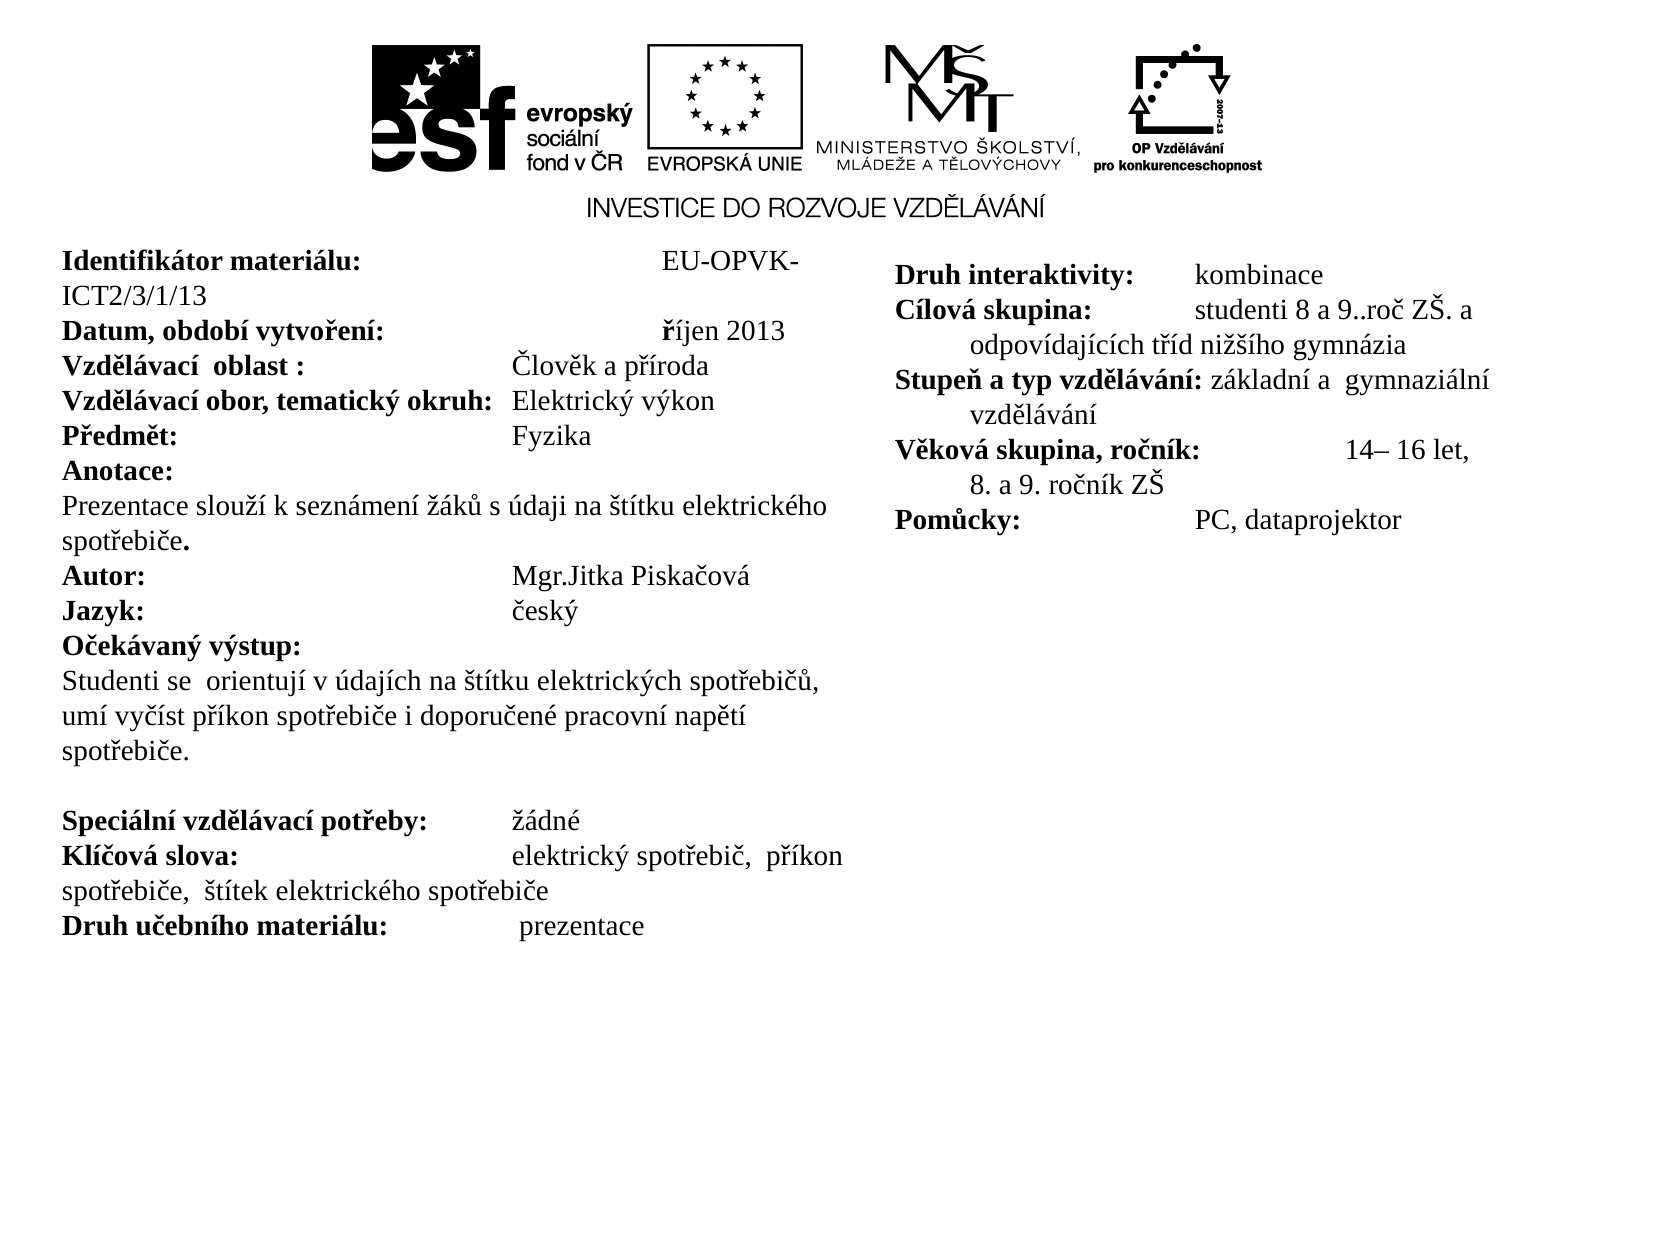

Identifikátor materiálu:		EU-OPVK-ICT2/3/1/13
Datum, období vytvoření:		říjen 2013
Vzdělávací oblast : 		Člověk a příroda
Vzdělávací obor, tematický okruh:	Elektrický výkon
Předmět:			Fyzika
Anotace:
Prezentace slouží k seznámení žáků s údaji na štítku elektrického spotřebiče.
Autor: 			Mgr.Jitka Piskačová
Jazyk: 			český
Očekávaný výstup:
Studenti se orientují v údajích na štítku elektrických spotřebičů, umí vyčíst příkon spotřebiče i doporučené pracovní napětí spotřebiče.
Speciální vzdělávací potřeby: 	žádné
Klíčová slova: 	 	elektrický spotřebič, příkon spotřebiče, štítek elektrického spotřebiče
Druh učebního materiálu:	 prezentace
Druh interaktivity:	kombinace
Cílová skupina: 	studenti 8 a 9..roč ZŠ. a odpovídajících tříd nižšího gymnázia
Stupeň a typ vzdělávání: základní a 	gymnaziální vzdělávání
Věková skupina, ročník:	14– 16 let, 8. a 9. ročník ZŠ
Pomůcky:		PC, dataprojektor